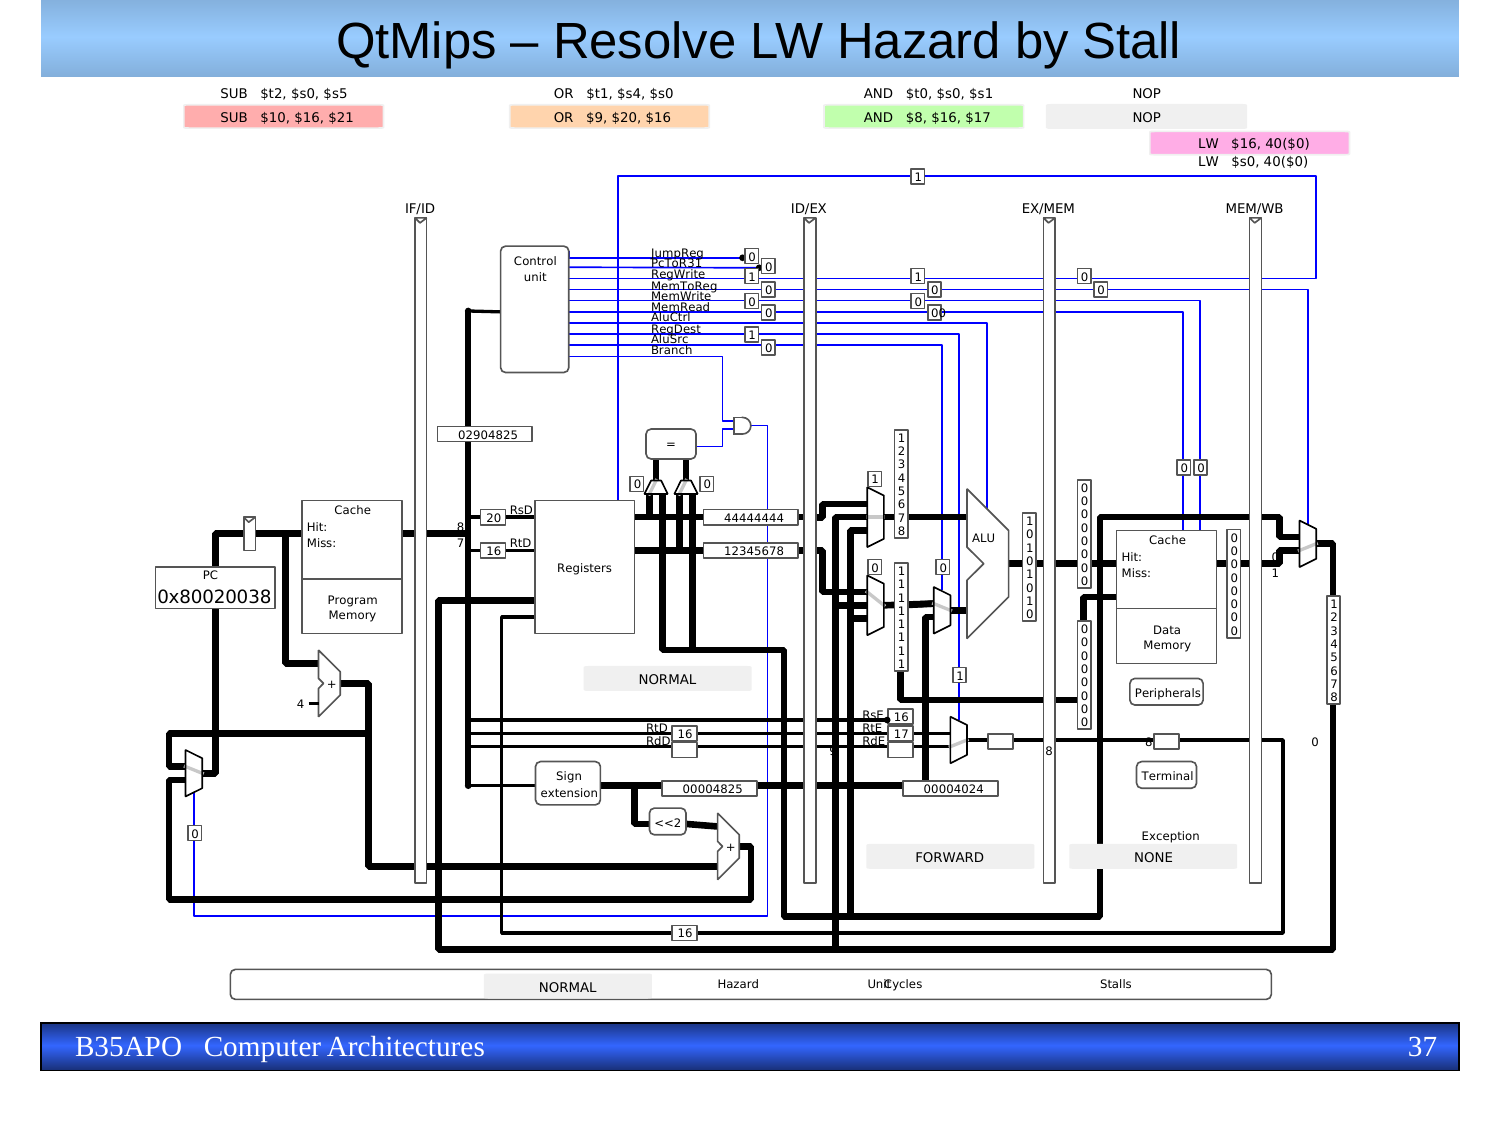

# QtMips – Resolve LW Hazard by Stall
SUB $t2, $s0, $s5
OR $t1, $s4, $s0
AND $t0, $s0, $s1
NOP
SUB $10, $16, $21
OR $9, $20, $16
AND $8, $16, $17
NOP
LW $16, 40($0)
LW $s0, 40($0)
1
IF/ID
ID/EX
EX/MEM
MEM/WB
JumpReg
0
Control
PcToR31
0
RegWrite
1
1
0
unit
MemToReg
0
0
0
MemWrite
0
0
MemRead
0
00
AluCtrl
RegDest
1
AluSrc
0
Branch
02904825
1
=
2
3
0
0
4
1
0
0
0
5
0
6
Cache
RsD
0
20
44444444
7
1
Hit:	8
0
8
0
0
ALU
Cache
0
Miss:	7
RtD
1
16
12345678
0
0
Hit:	0
0
0
Registers
0
0
0
1
Miss:	1
1
PC
0
0
1
0
0
0x80020038
1
Program
1
0
1
1
0
Memory
0
2
1
0
Data
0
3
1
0
4
Memory
1
0
5
1
0
6
1
NORMAL
0
+
7
Peripherals
0
8
4
0
RsE
16
0
RtD
RtE
16
17
RdD
RdE
	8
	0
	9
	8
Sign
Terminal
00004825
00004024
extension
<<2
0
Exception
+
FORWARD
NONE
16
Hazard	Unit
Cycles
Stalls
NORMAL
B35APO Computer Architectures
37